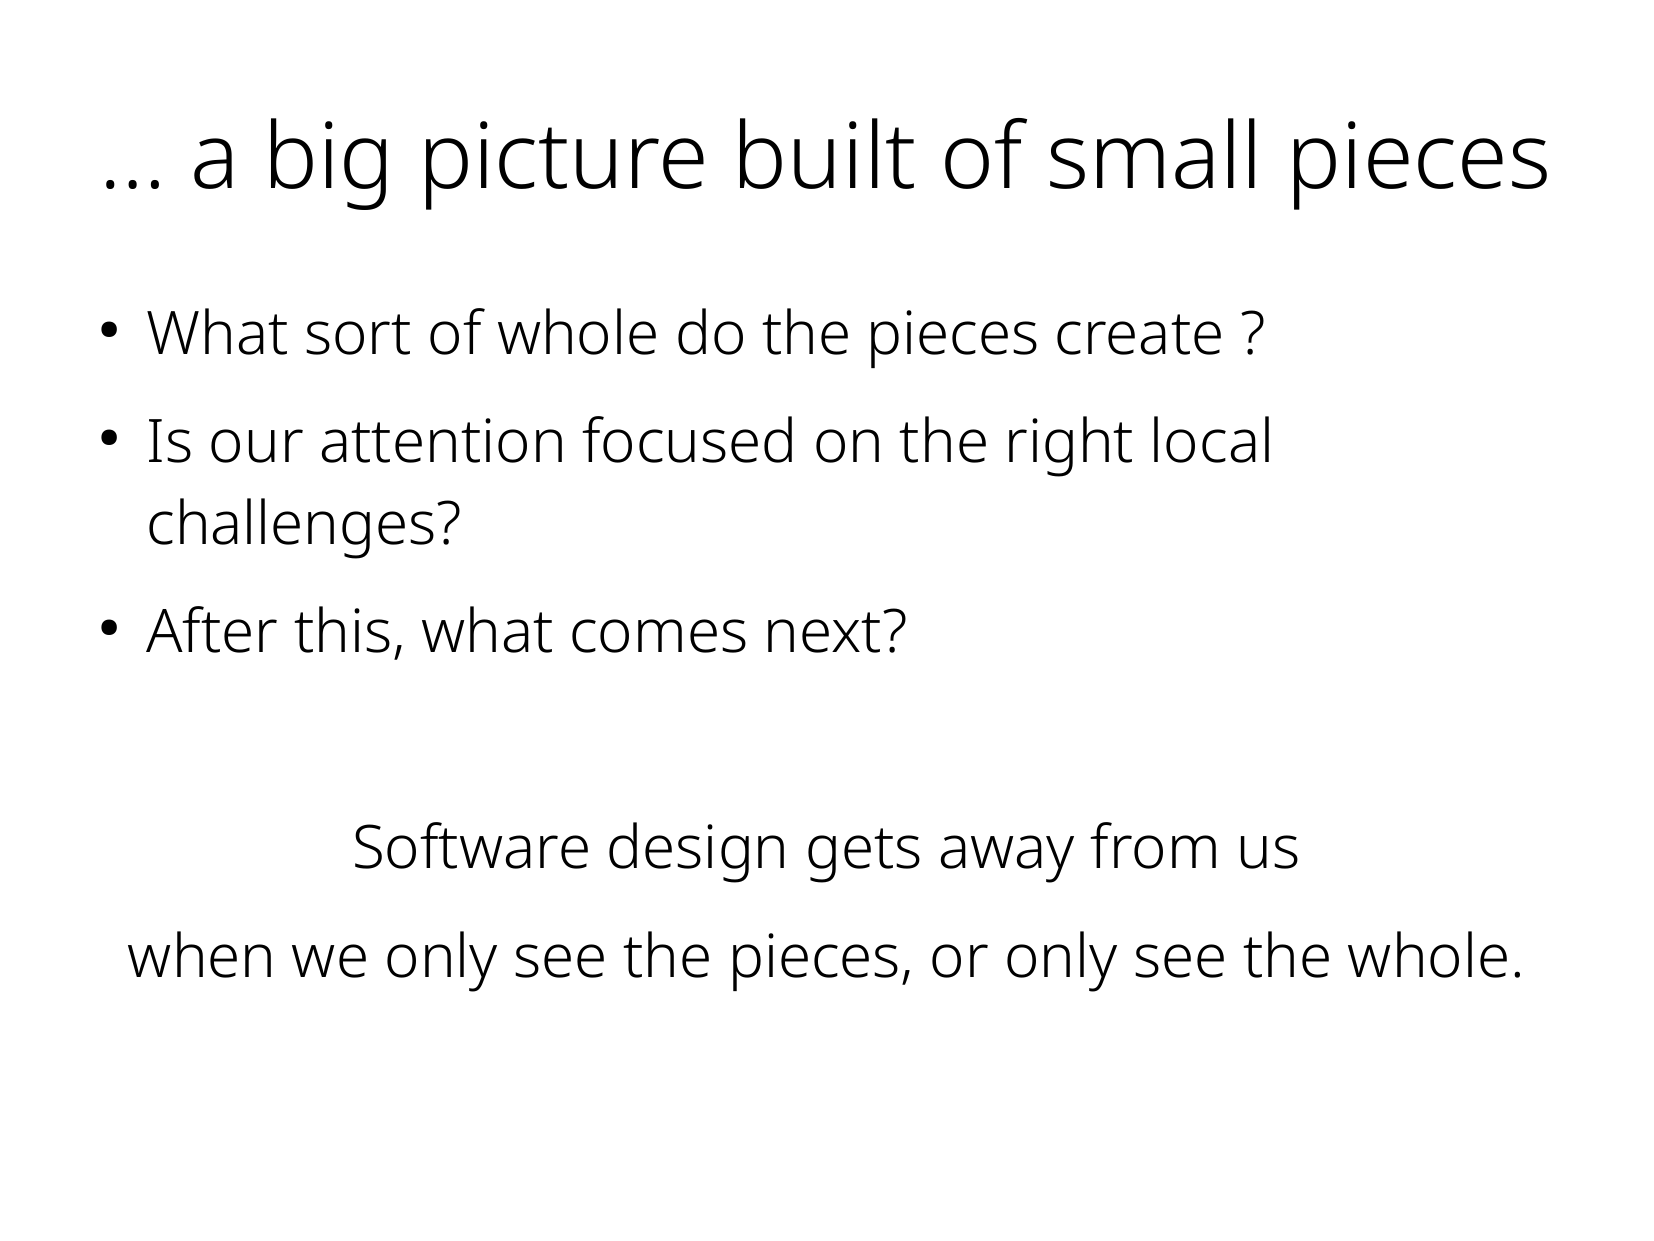

# … a big picture built of small pieces
What sort of whole do the pieces create ?
Is our attention focused on the right local challenges?
After this, what comes next?
Software design gets away from us
when we only see the pieces, or only see the whole.